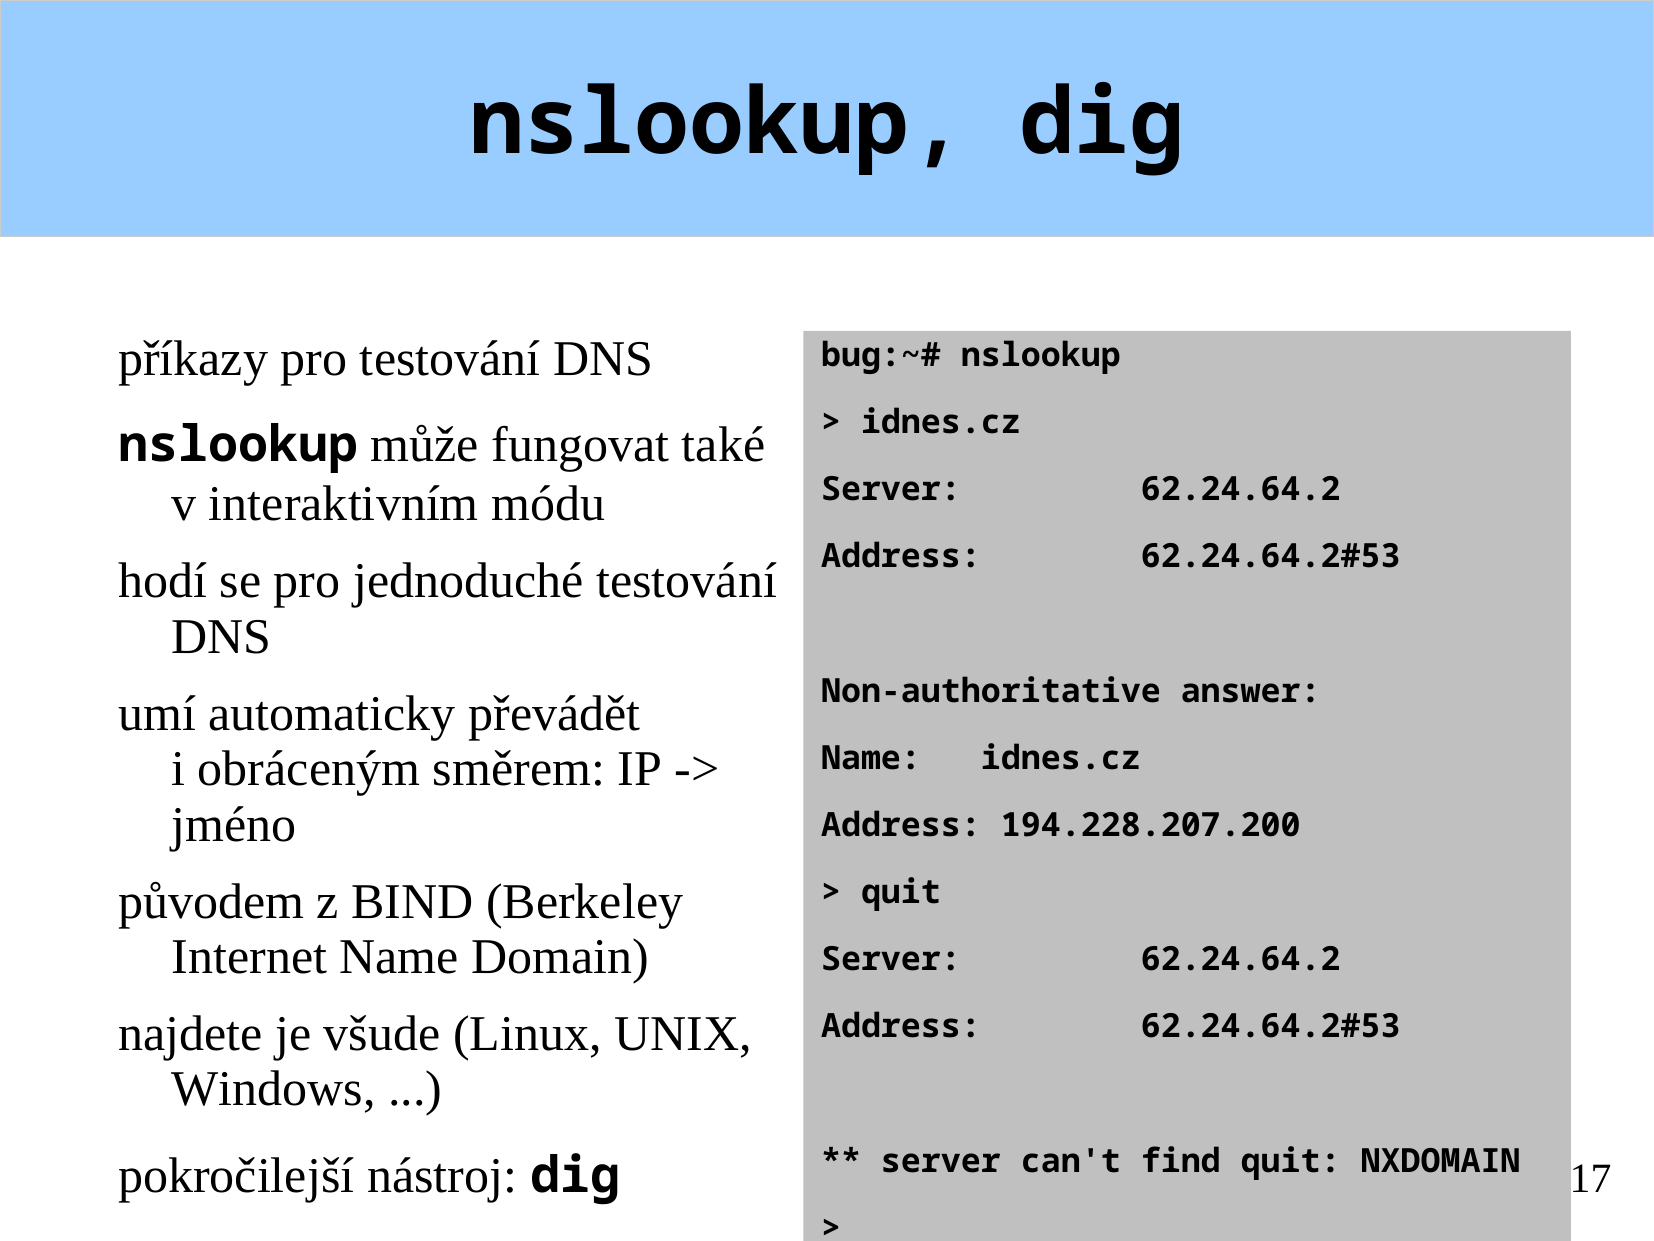

# nslookup, dig
příkazy pro testování DNS
nslookup může fungovat také v interaktivním módu
hodí se pro jednoduché testování DNS
umí automaticky převádět i obráceným směrem: IP -> jméno
původem z BIND (Berkeley Internet Name Domain)
najdete je všude (Linux, UNIX, Windows, ...)
pokročilejší nástroj: dig
bug:~# nslookup
> idnes.cz
Server: 62.24.64.2
Address: 62.24.64.2#53
Non-authoritative answer:
Name: idnes.cz
Address: 194.228.207.200
> quit
Server: 62.24.64.2
Address: 62.24.64.2#53
** server can't find quit: NXDOMAIN
>